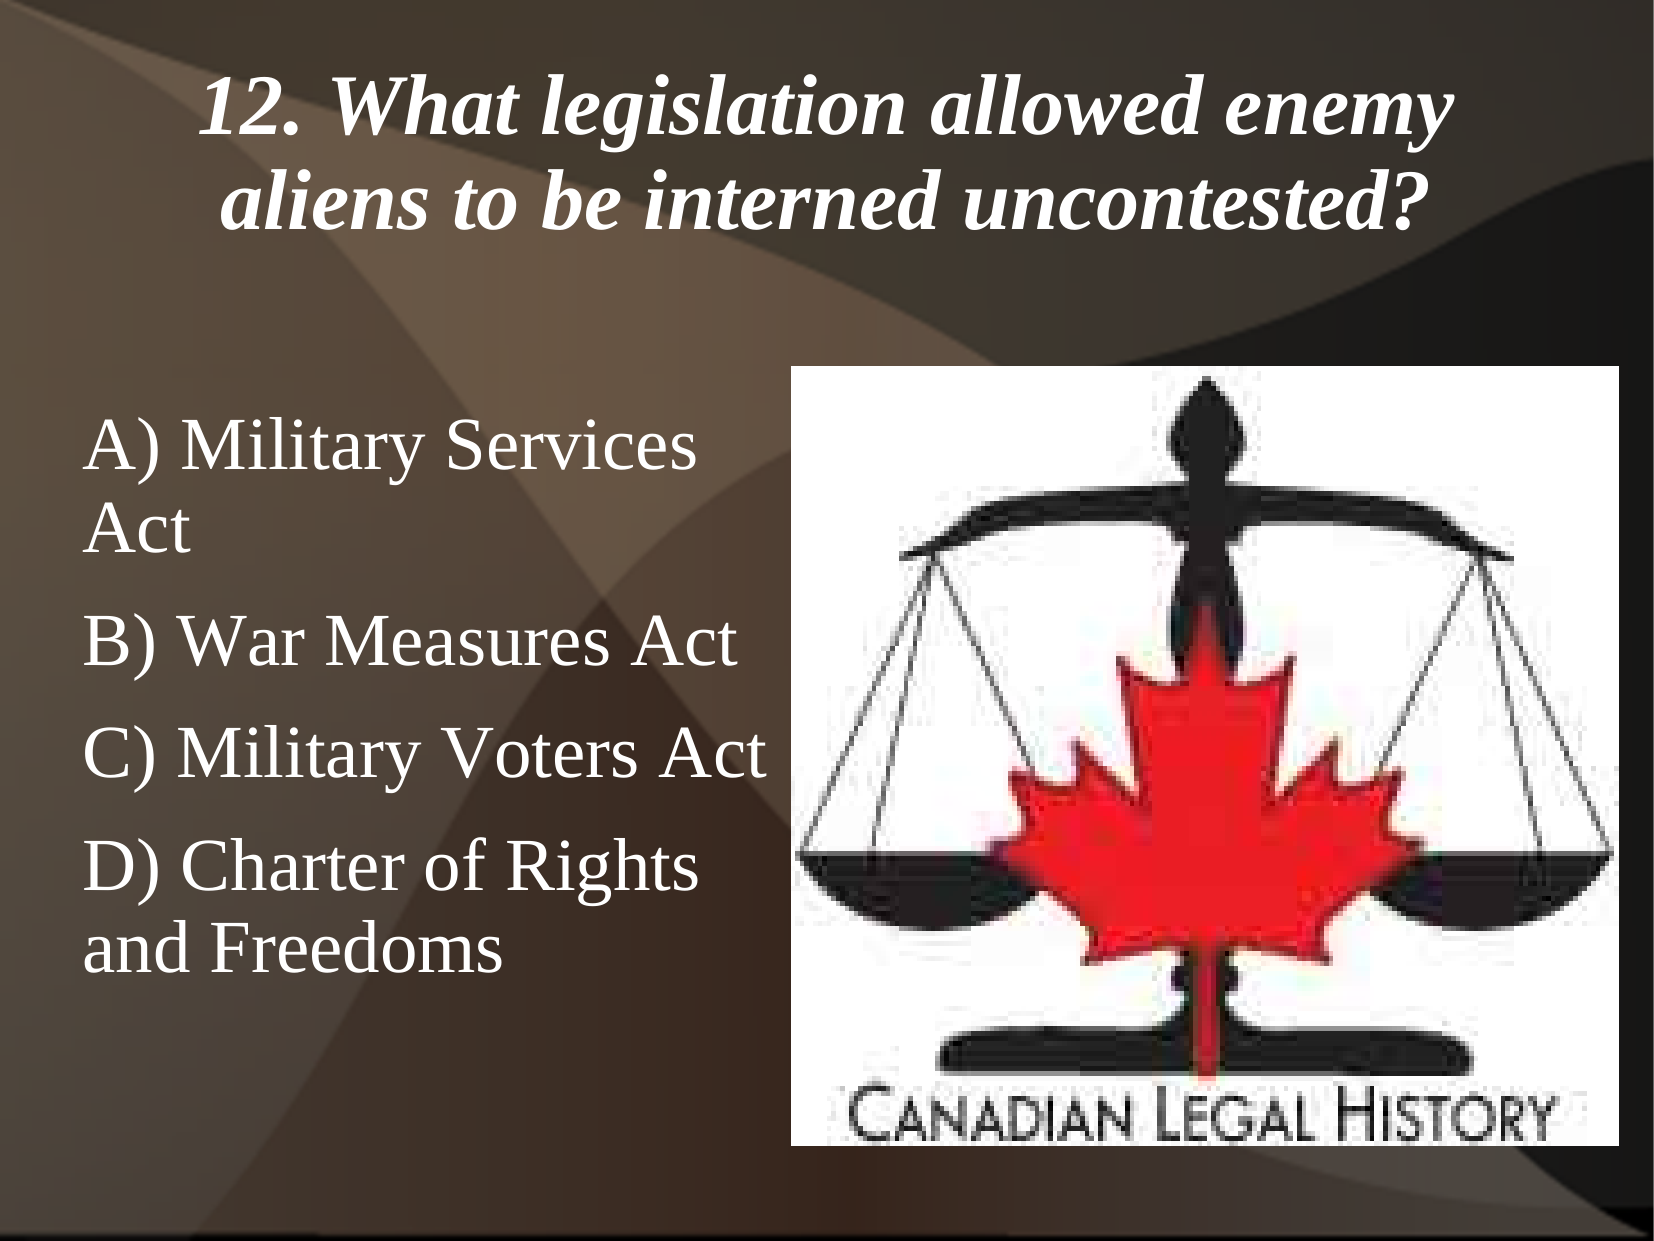

# 12. What legislation allowed enemy aliens to be interned uncontested?
A) Military Services Act
B) War Measures Act
C) Military Voters Act
D) Charter of Rights and Freedoms